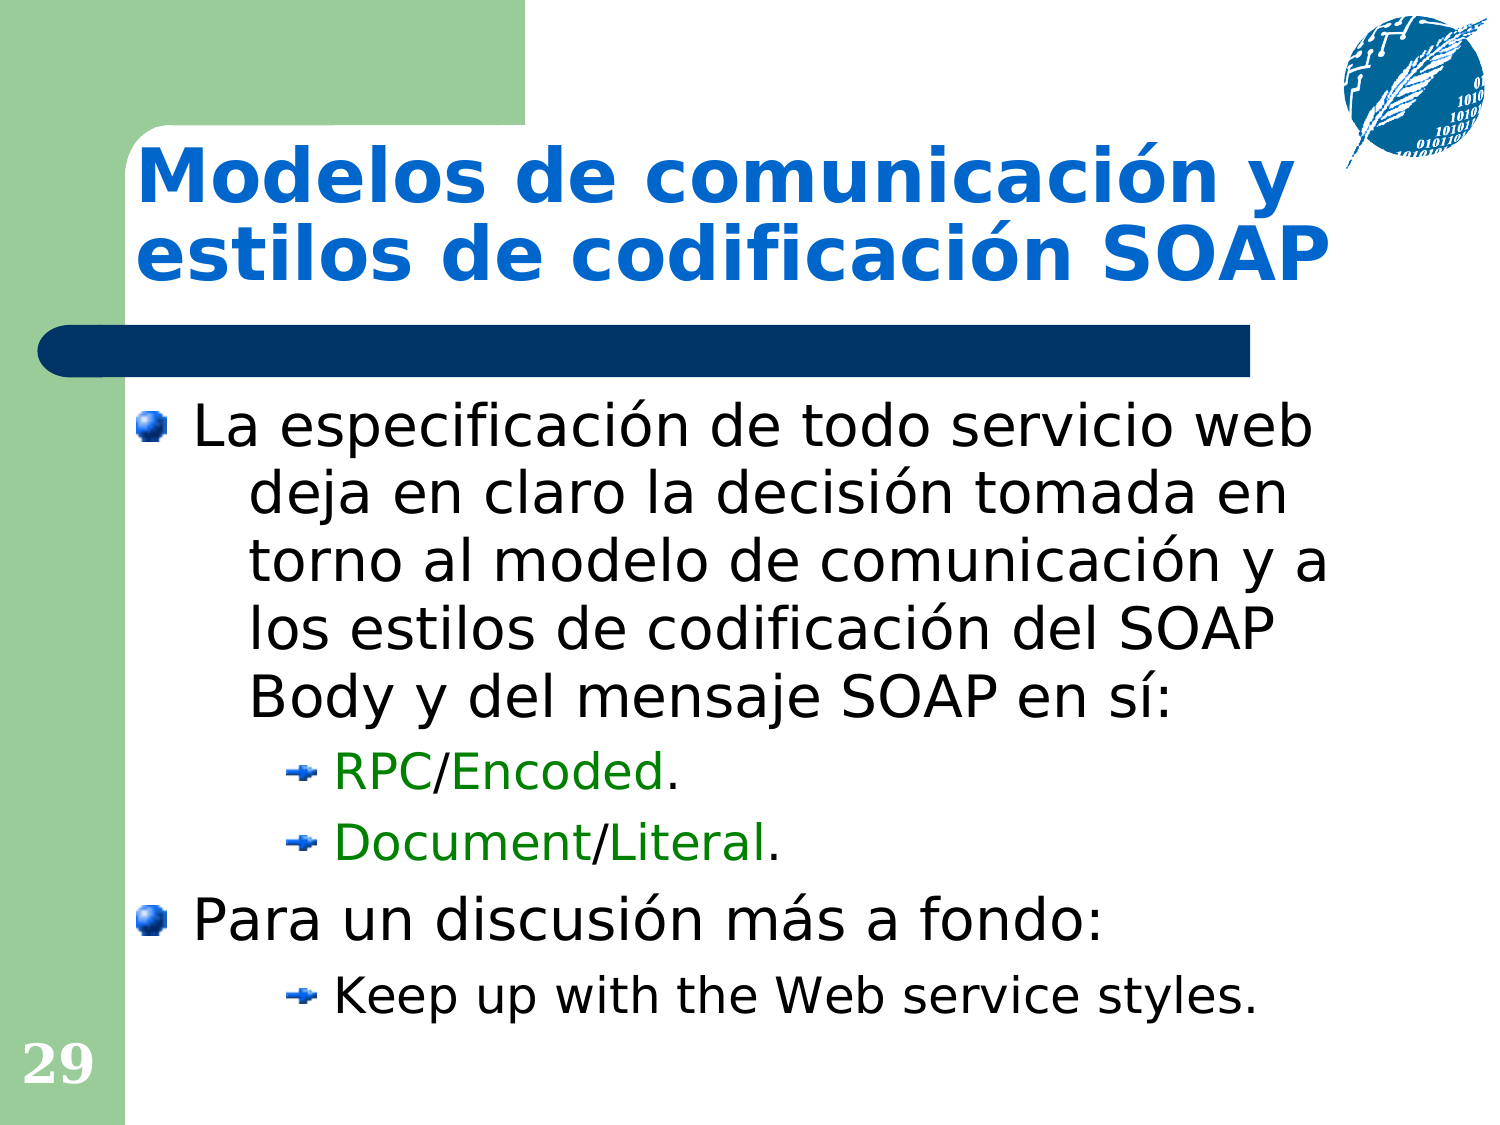

# Modelos de comunicación y estilos de codificación SOAP
La especificación de todo servicio web deja en claro la decisión tomada en torno al modelo de comunicación y a los estilos de codificación del SOAP Body y del mensaje SOAP en sí:
RPC/Encoded.
Document/Literal.
Para un discusión más a fondo:
Keep up with the Web service styles.
29